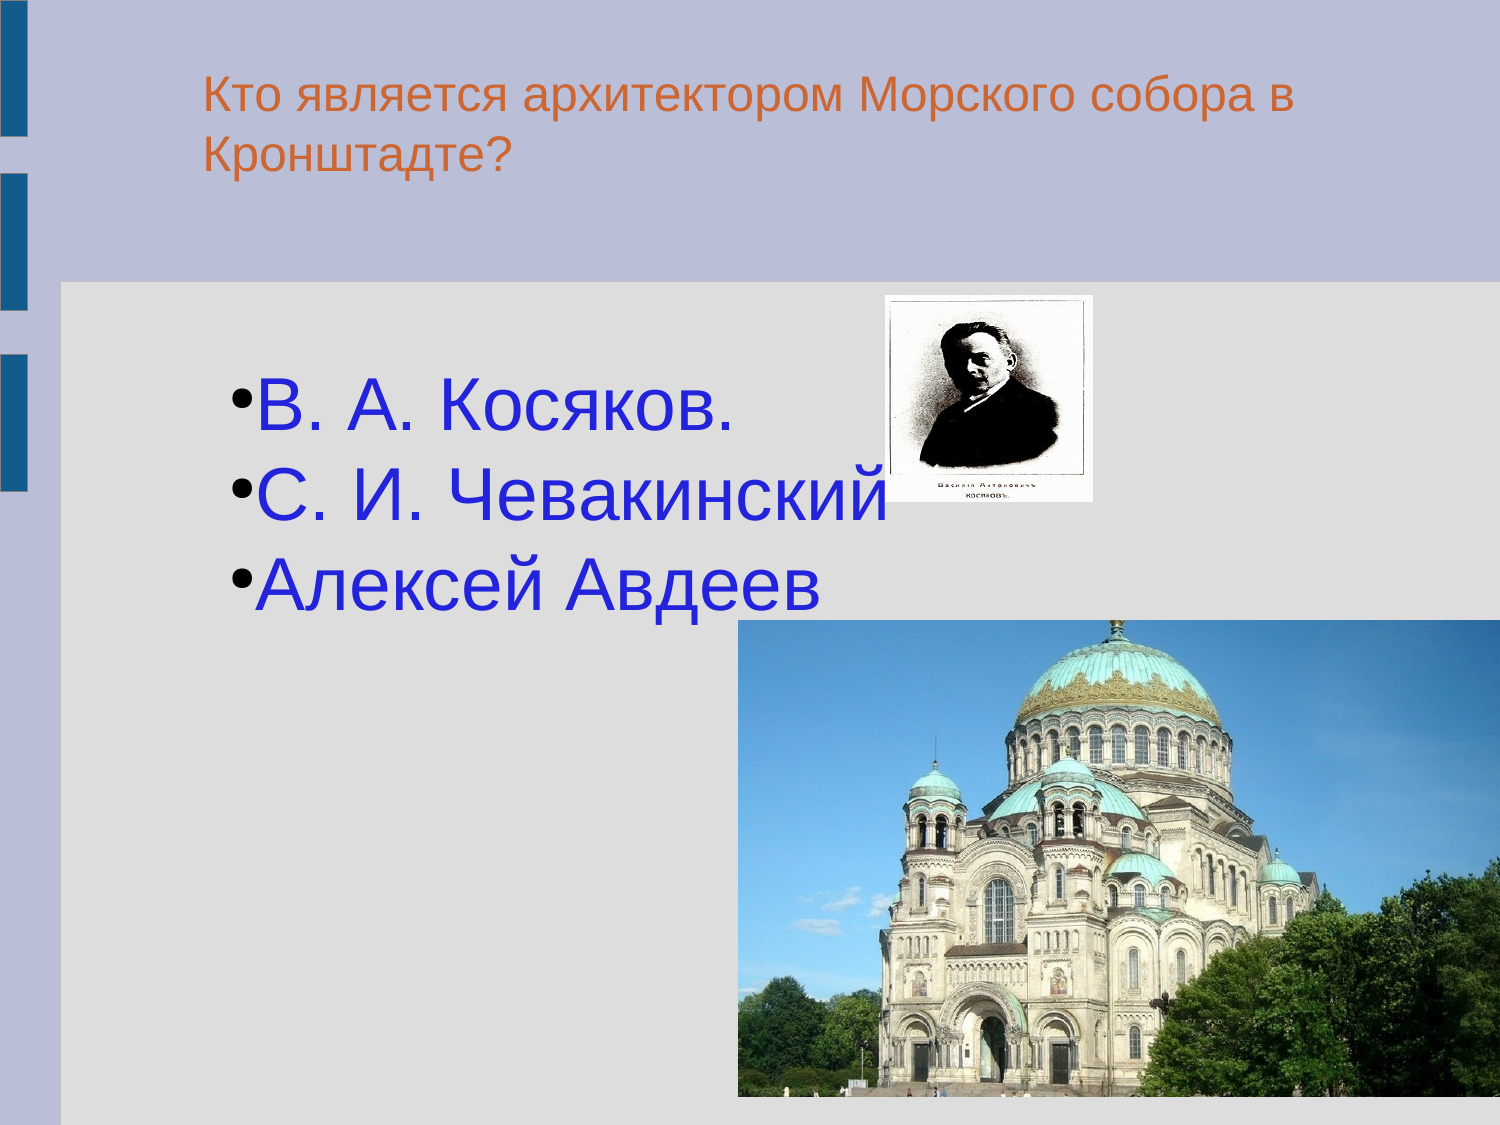

Кто является архитектором Морского собора в Кронштадте?
В. А. Косяков.
С. И. Чевакинский
Алексей Авдеев